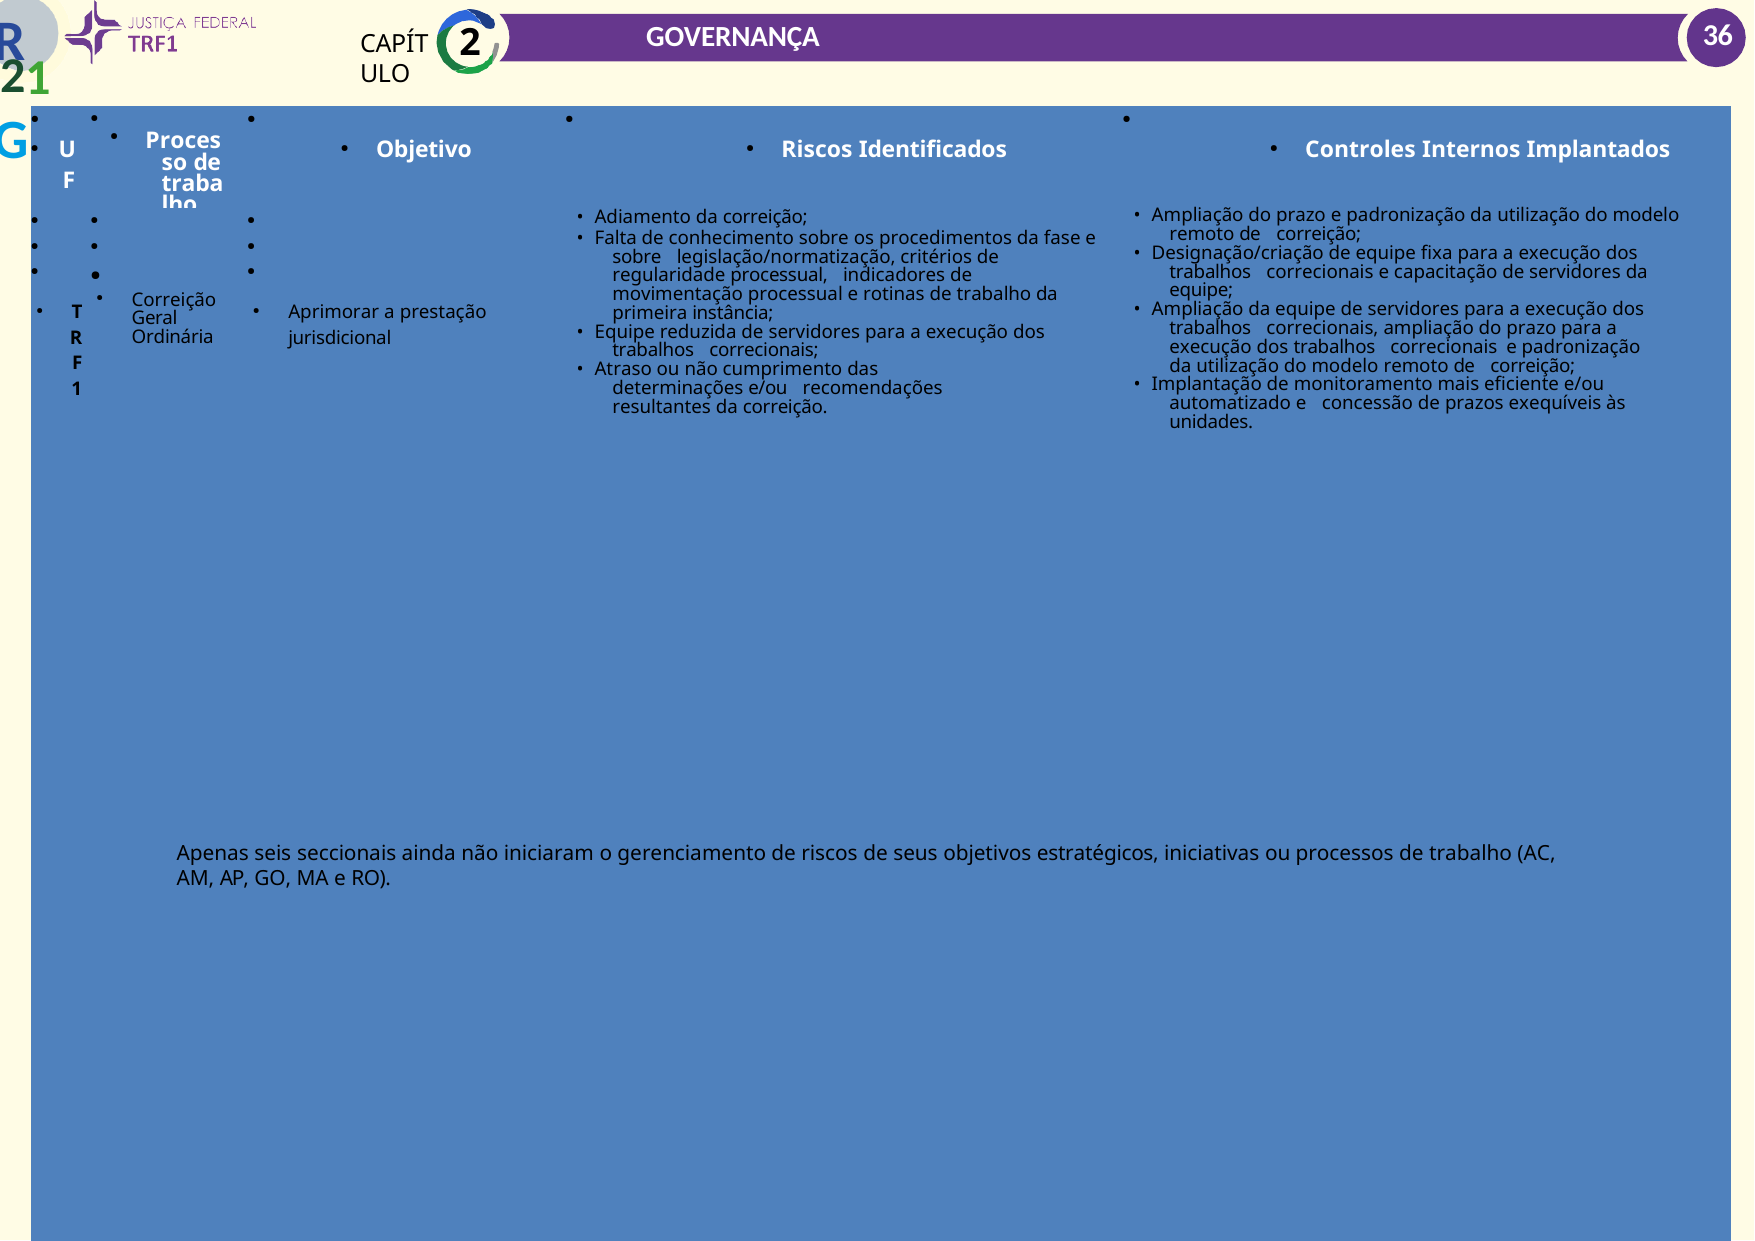

RG
36
21
GOVERNANÇA
2
CAPÍTULO
| UF | Processo de trabalho | Objetivo | Riscos Identificados | Controles Internos Implantados |
| --- | --- | --- | --- | --- |
| TRF1 | Correição Geral Ordinária | Aprimorar a prestação jurisdicional | Adiamento da correição; Falta de conhecimento sobre os procedimentos da fase e sobre legislação/normatização, critérios de regularidade processual, indicadores de movimentação processual e rotinas de trabalho da primeira instância; Equipe reduzida de servidores para a execução dos trabalhos correcionais; Atraso ou não cumprimento das determinações e/ou recomendações resultantes da correição. | Ampliação do prazo e padronização da utilização do modelo remoto de correição; Designação/criação de equipe fixa para a execução dos trabalhos correcionais e capacitação de servidores da equipe; Ampliação da equipe de servidores para a execução dos trabalhos correcionais, ampliação do prazo para a execução dos trabalhos correcionais e padronização da utilização do modelo remoto de correição; Implantação de monitoramento mais eficiente e/ou automatizado e concessão de prazos exequíveis às unidades. |
| Incluisão no PAC-Aud anual de ações de capacitação sobre a área ou objeto específico das auditorias, assegurando a realização do curso/ treinamento anteriormente ao início da auditoria prevista no PAA; Recrutamento de servidores de outras unidades e/ou auditores de outros órgãos; Aprofundamento da análise do objeto, por meio, por exemplo, de Insuficiência de auditores com conhecimentos e/ou habilidades ferramentas como benchmarking, reuniões com gestores e mapeamento necessárias para desenvolvimento da auditoria; do processo/atividade, a fim de compreender e identificar controles e Adicionar valor e melhorar as • Ausência de inventário de riscos e controles nas áreas/processos/ possíveis fragilidades/riscos; TRF1 Auditoria Interna operações da organização, atividades a serem auditadas; • Estimativa e distribuição do tempo de execução das etapas; auxiliando-a a realizar seus objetivos, e • Definição de prazos inadequados para execução das etapas dos • Inclusão no PAC-Aud anual de ações de capacitação sobre a área ou avaliar os resultados alcançados trabalhos; objeto específico das auditorias, assegurando a realização do curso/ Não cumprimento de recomendações pela(s) área(s) auditada(s) no treinamento anteriormente ao início da auditoria prevista no PAA; prazo indicado no Plano de Providências. • Realização de reunião de encerramento com a(s) área(s) auditada(s), para apresentação dos achados, recomendações preliminares e esclarecimento de dúvidas. Em casos de não cumprimento de recomendações que impactem de forma significativa o aprimoramento da gestão e/ou redução de custos à Administração, deve-se comunicar à Diges o fato, destacando eventuais impactos e prejuízos à Administração; Implantação do sistema informatizado para gerenciamento das auditorias. | | | | |
Apenas seis seccionais ainda não iniciaram o gerenciamento de riscos de seus objetivos estratégicos, iniciativas ou processos de trabalho (AC, AM, AP, GO, MA e RO).